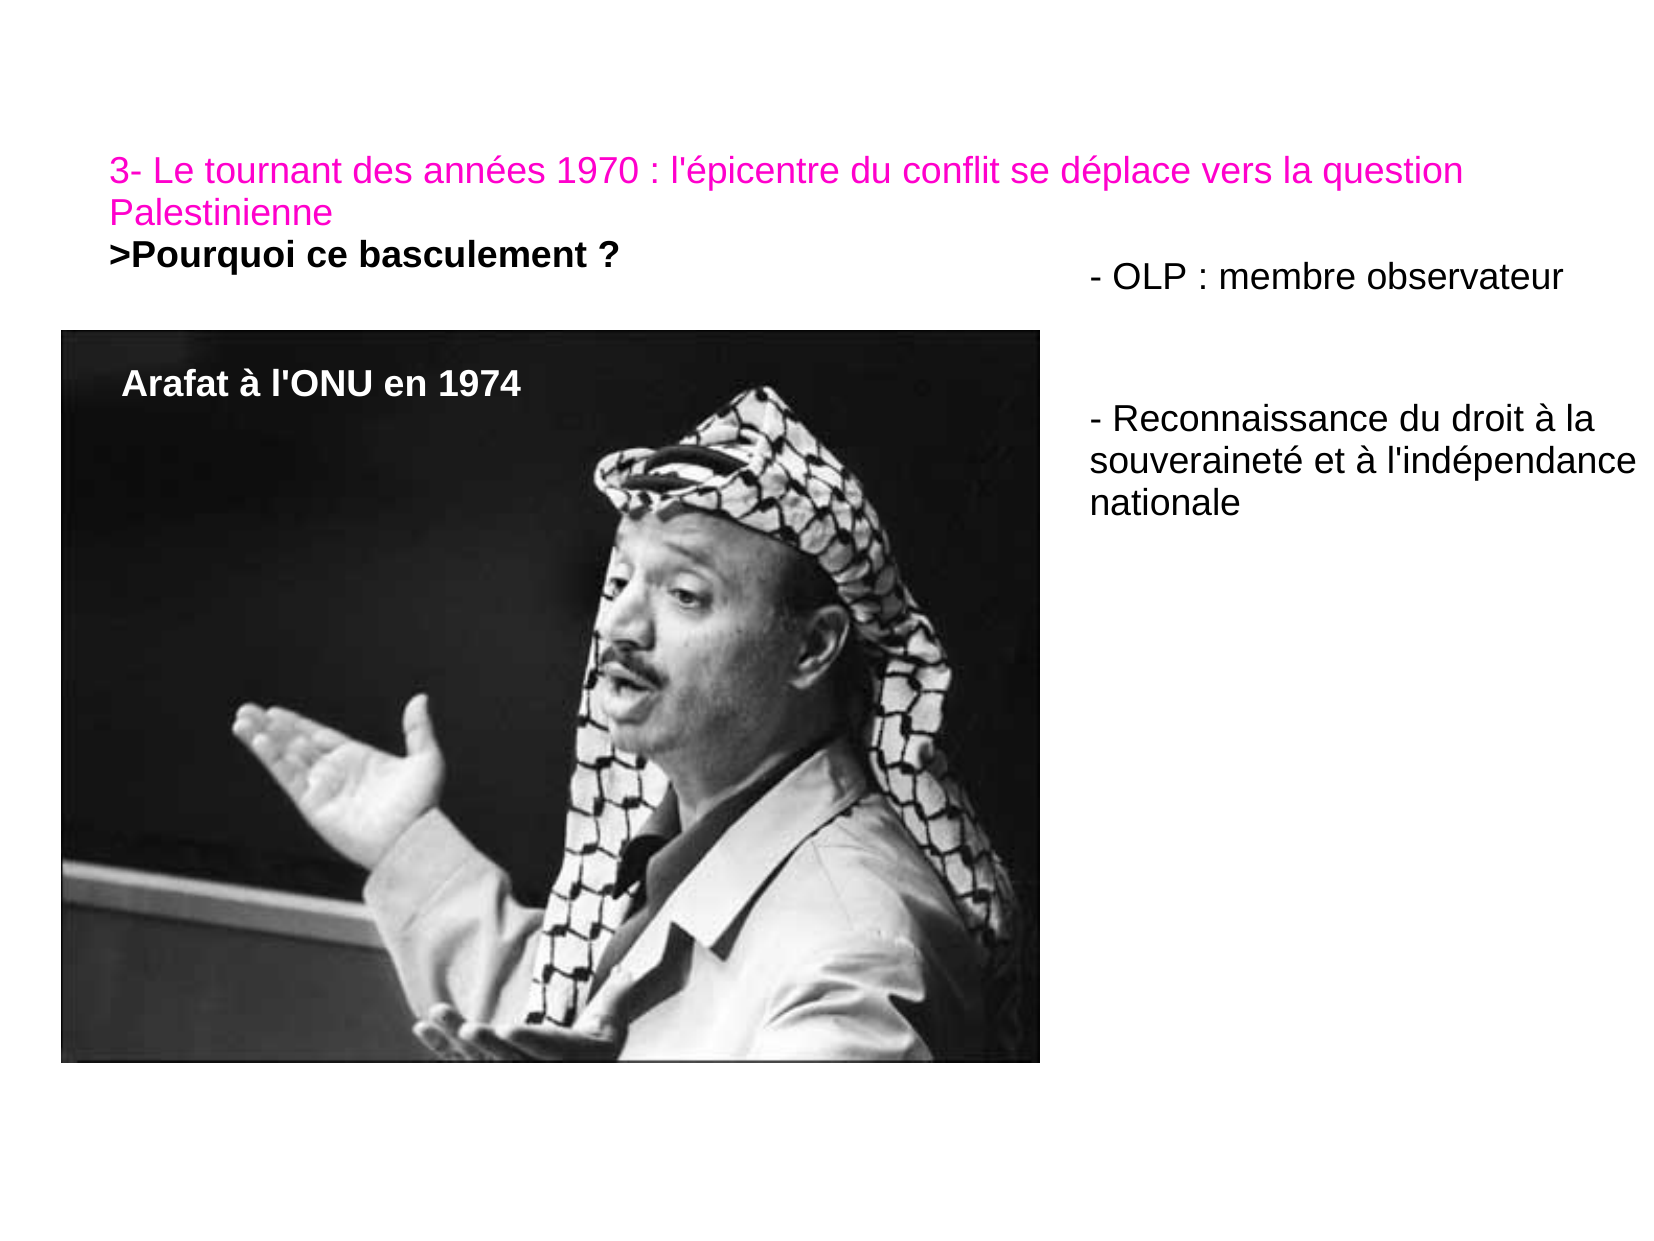

3- Le tournant des années 1970 : l'épicentre du conflit se déplace vers la question
Palestinienne
>Pourquoi ce basculement ?
- OLP : membre observateur
Arafat à l'ONU en 1974
- Reconnaissance du droit à la
souveraineté et à l'indépendance
nationale